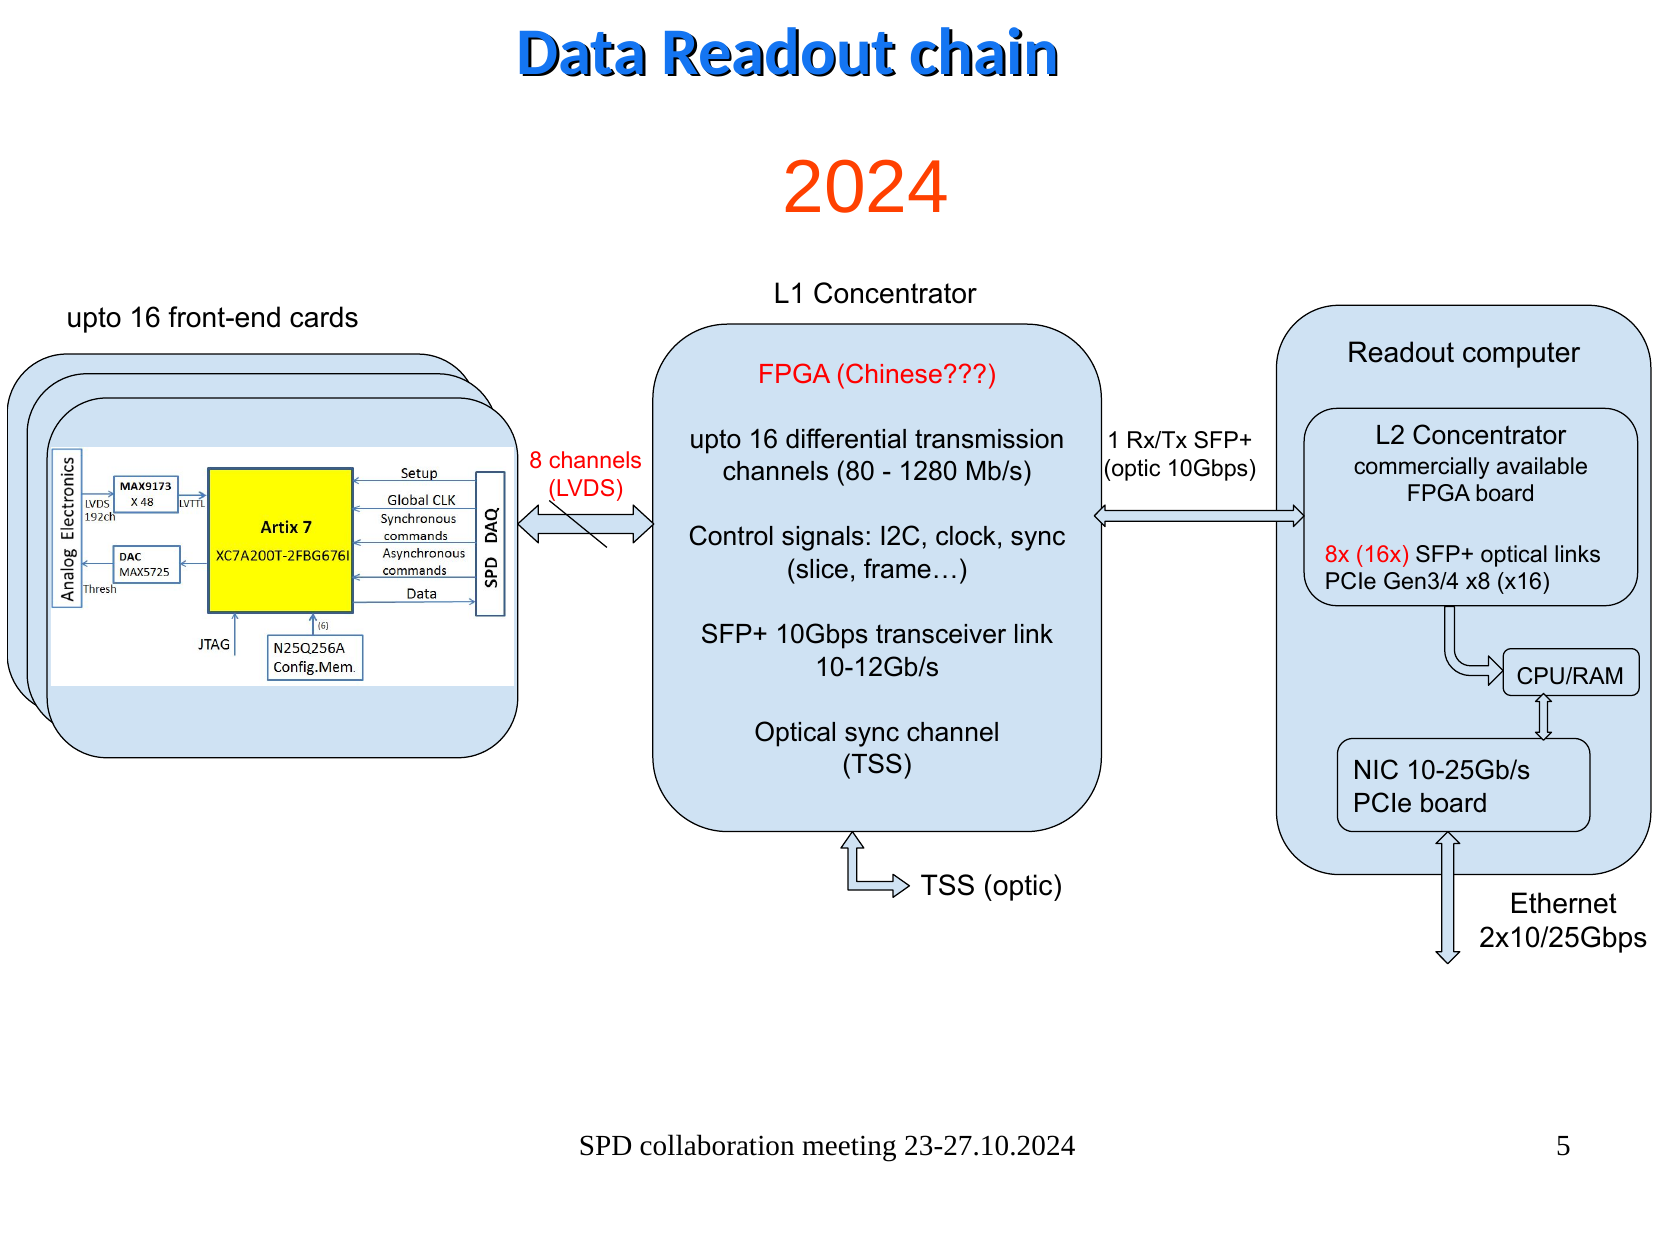

Data Readout chain
2024
SPD collaboration meeting 23-27.10.2024
5